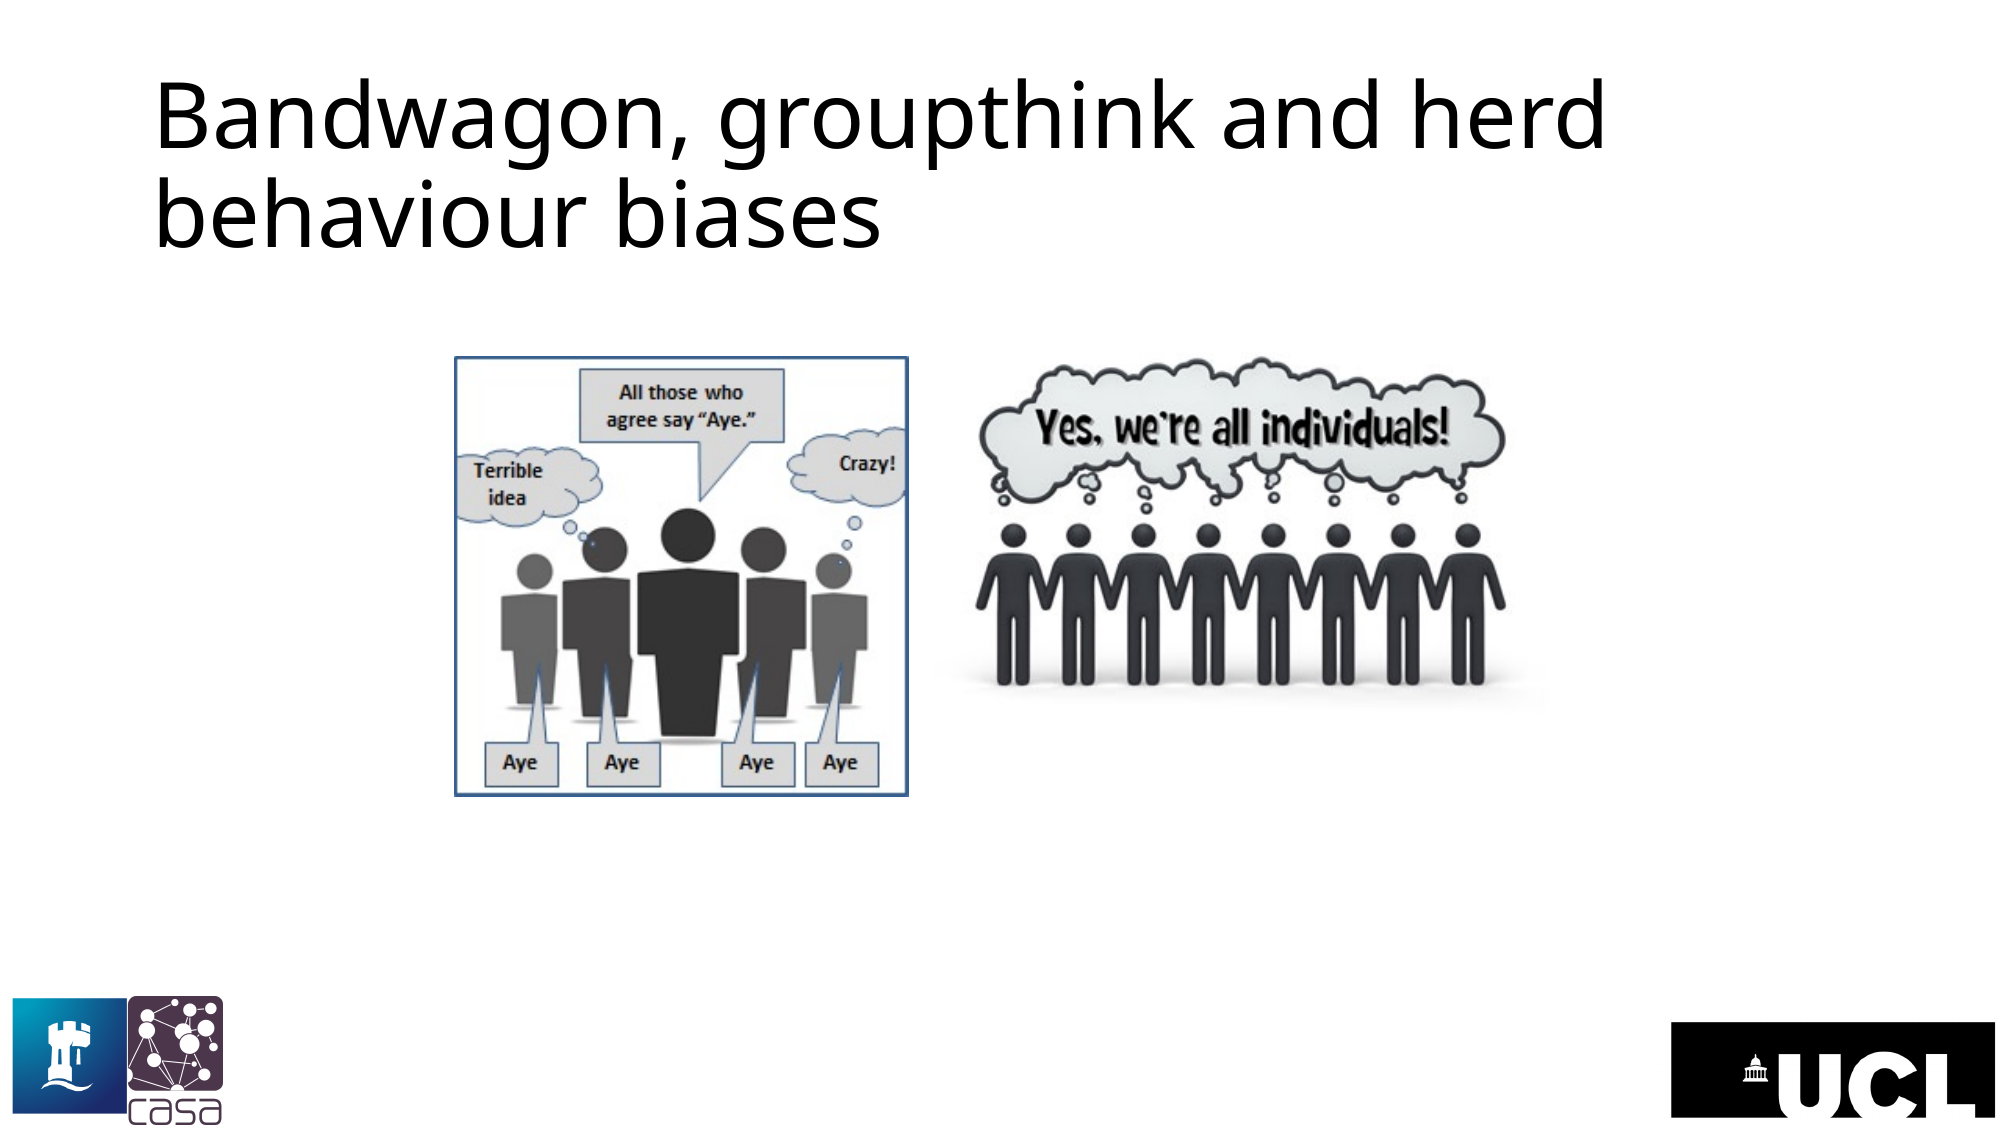

# Bandwagon, groupthink and herd behaviour biases